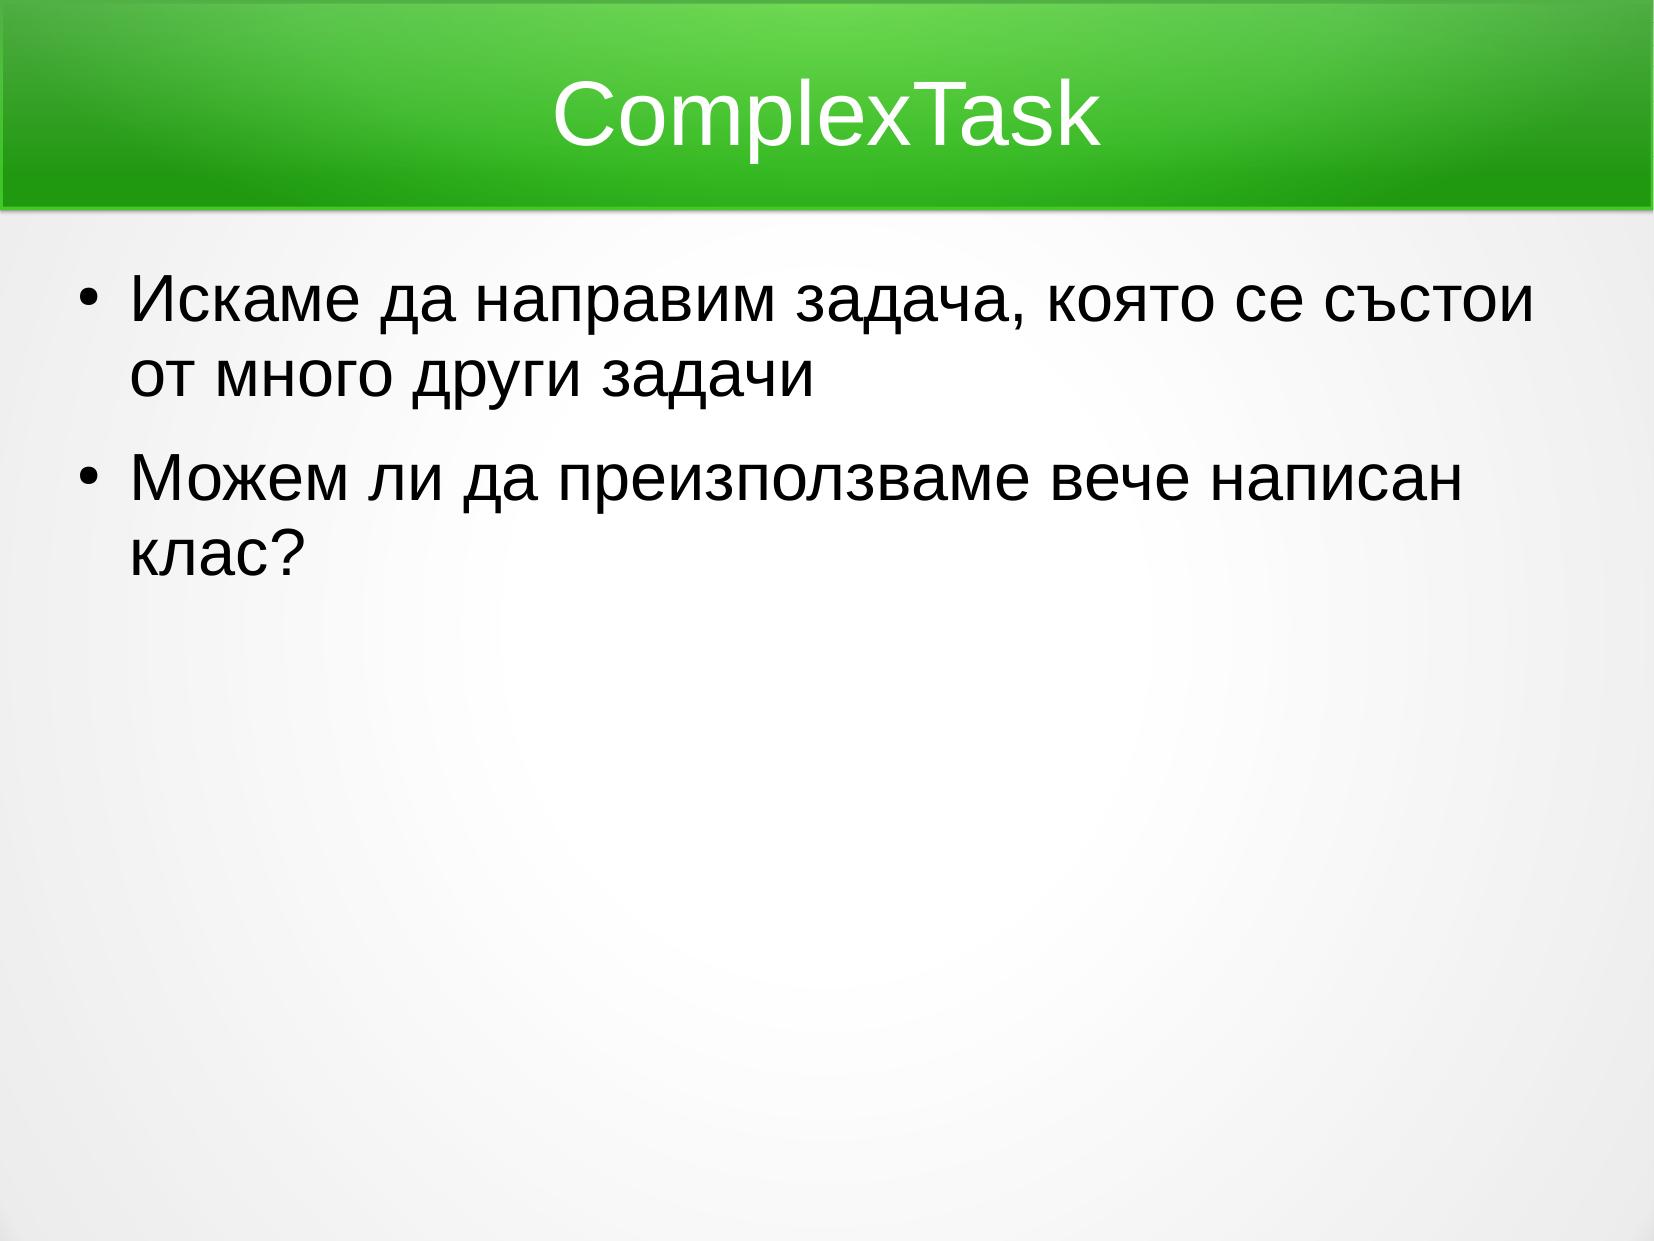

# ComplexTask
Искаме да направим задача, която се състои от много други задачи
Можем ли да преизползваме вече написан клас?